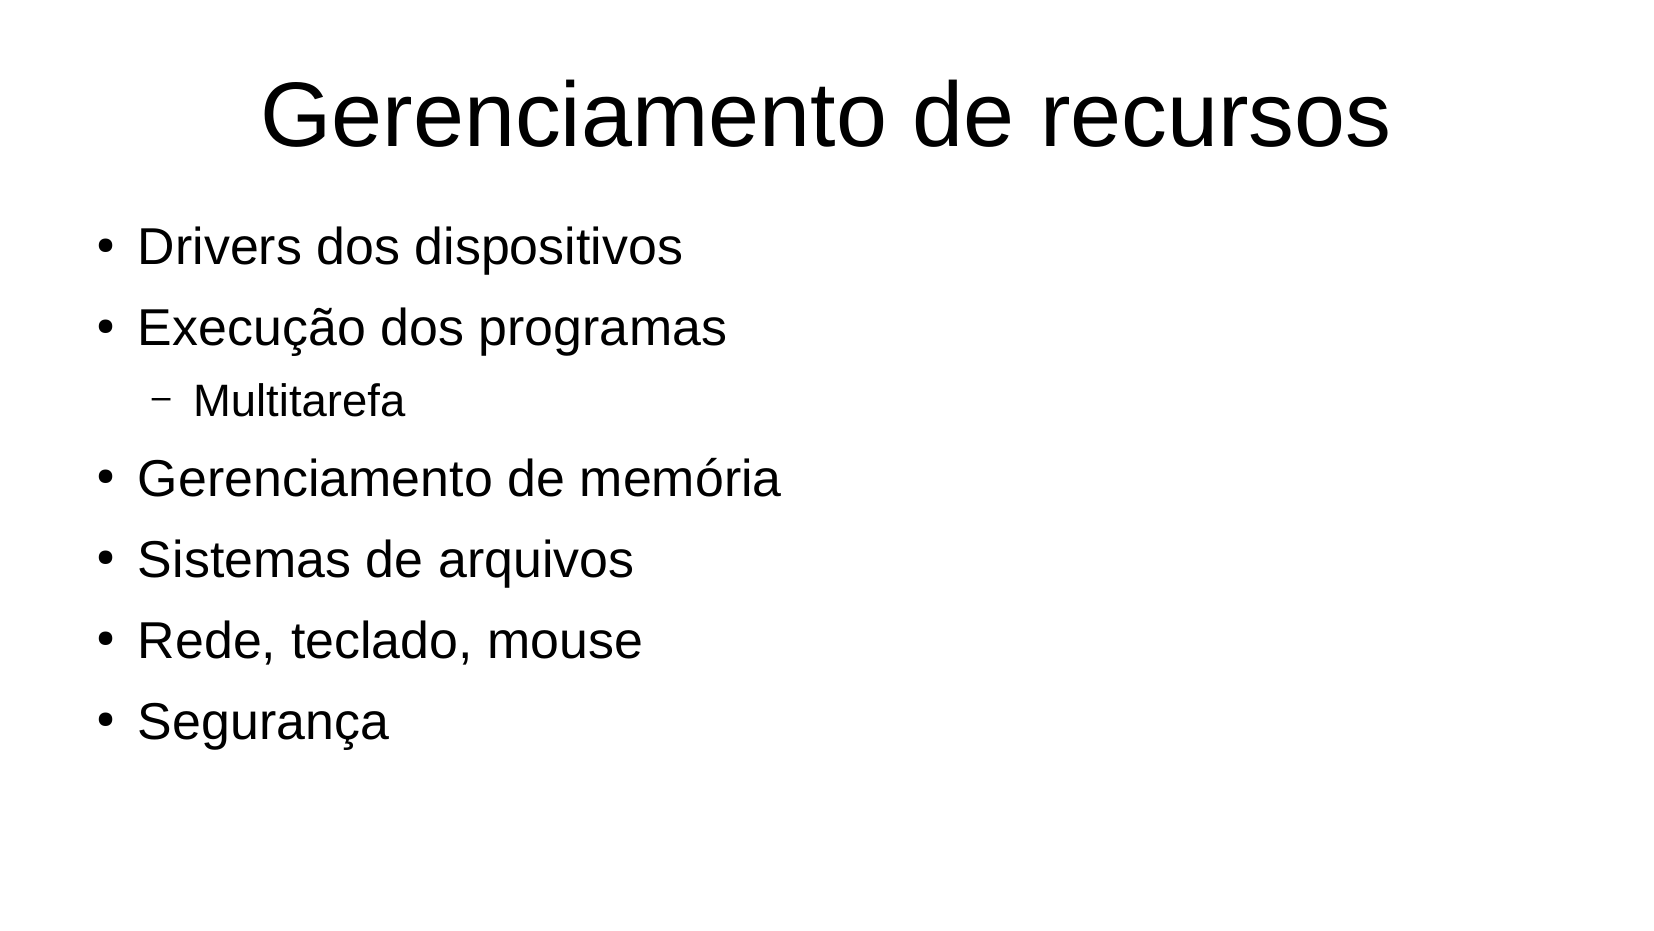

# Gerenciamento de recursos
Drivers dos dispositivos
Execução dos programas
Multitarefa
Gerenciamento de memória
Sistemas de arquivos
Rede, teclado, mouse
Segurança